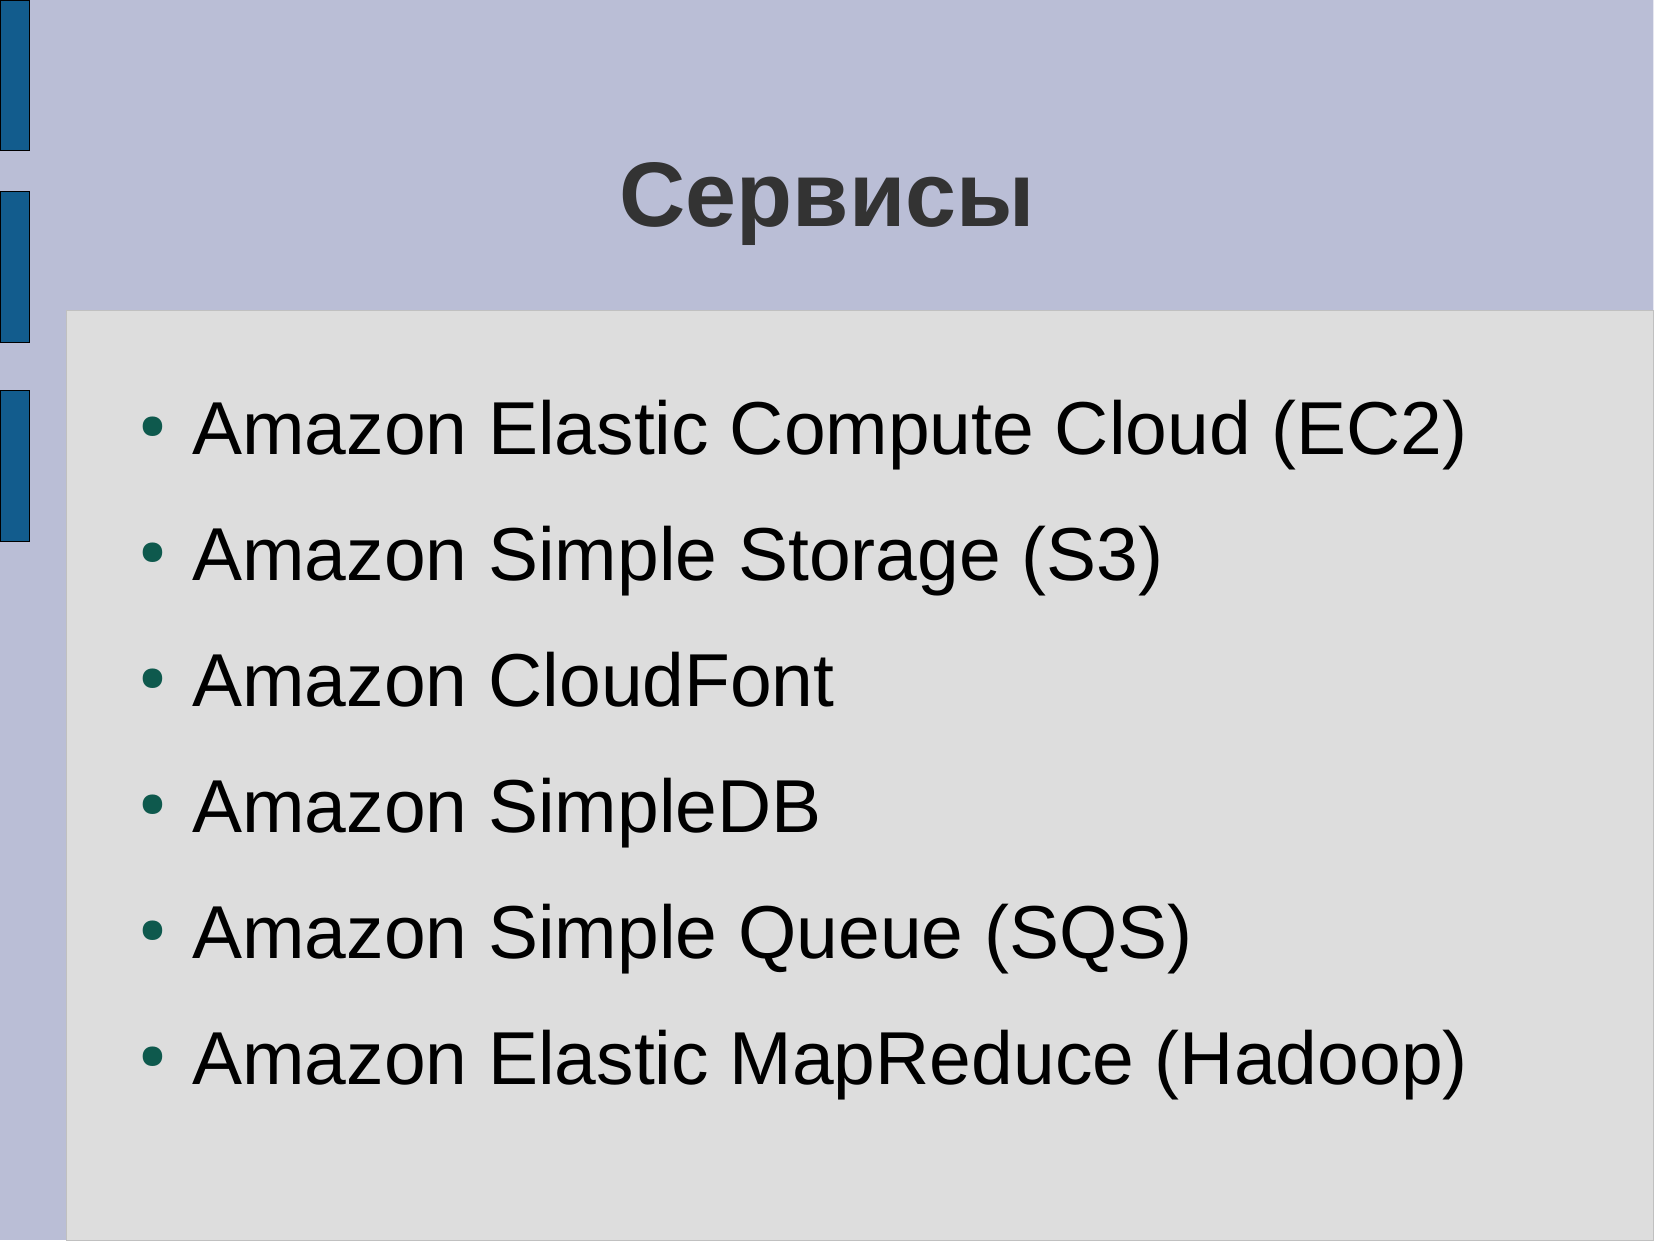

# Сервисы
Amazon Elastic Compute Cloud (EC2)
Amazon Simple Storage (S3)
Amazon CloudFont
Amazon SimpleDB
Amazon Simple Queue (SQS)
Amazon Elastic MapReduce (Hadoop)